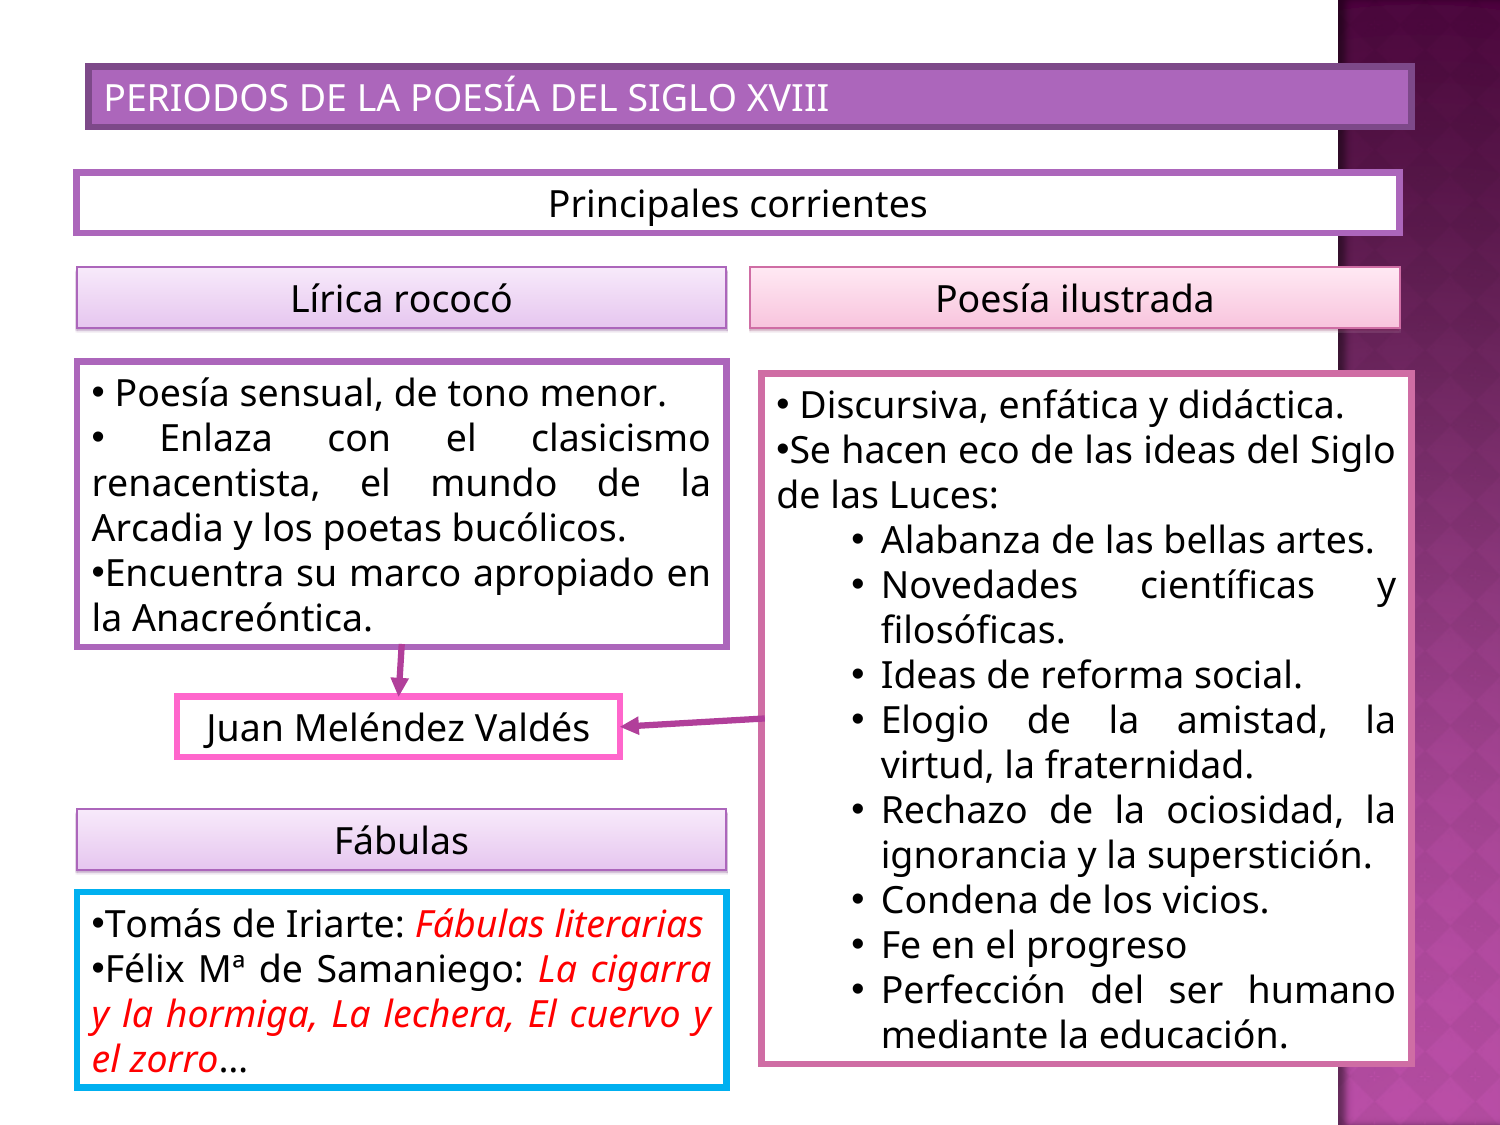

PERIODOS DE LA POESÍA DEL SIGLO XVIII
Principales corrientes
Lírica rococó
Poesía ilustrada
 Poesía sensual, de tono menor.
 Enlaza con el clasicismo renacentista, el mundo de la Arcadia y los poetas bucólicos.
Encuentra su marco apropiado en la Anacreóntica.
 Discursiva, enfática y didáctica.
Se hacen eco de las ideas del Siglo de las Luces:
Alabanza de las bellas artes.
Novedades científicas y filosóficas.
Ideas de reforma social.
Elogio de la amistad, la virtud, la fraternidad.
Rechazo de la ociosidad, la ignorancia y la superstición.
Condena de los vicios.
Fe en el progreso
Perfección del ser humano mediante la educación.
Juan Meléndez Valdés
Fábulas
Tomás de Iriarte: Fábulas literarias
Félix Mª de Samaniego: La cigarra y la hormiga, La lechera, El cuervo y el zorro…